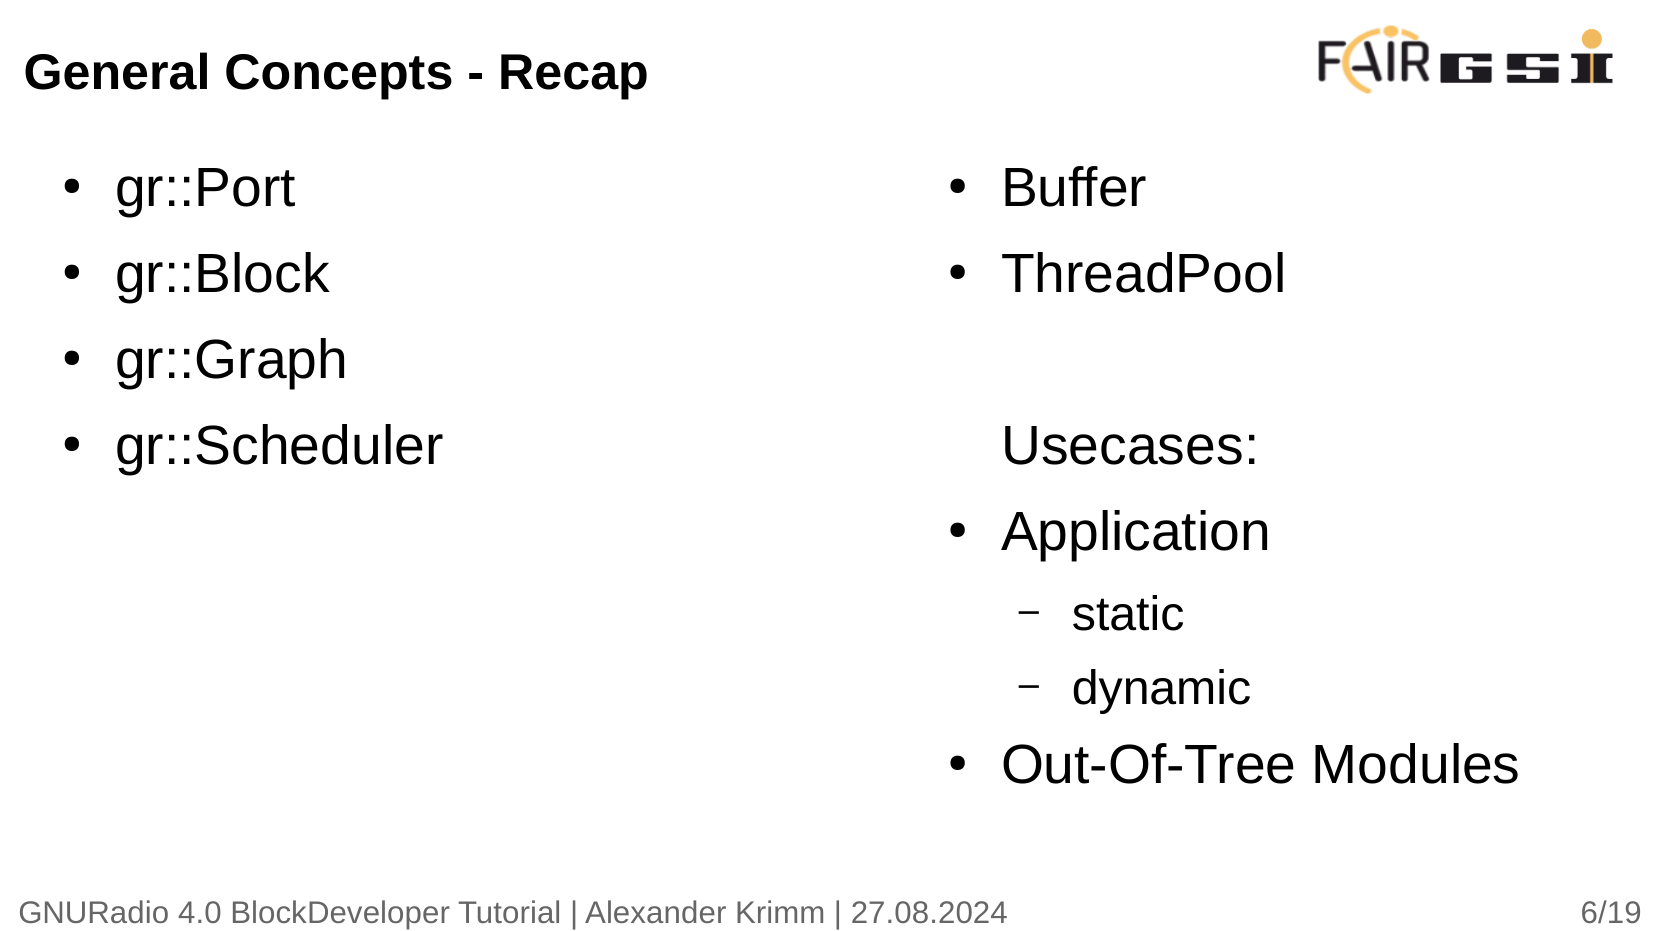

# General Concepts - Recap
gr::Port
gr::Block
gr::Graph
gr::Scheduler
Buffer
ThreadPool
Usecases:
Application
static
dynamic
Out-Of-Tree Modules